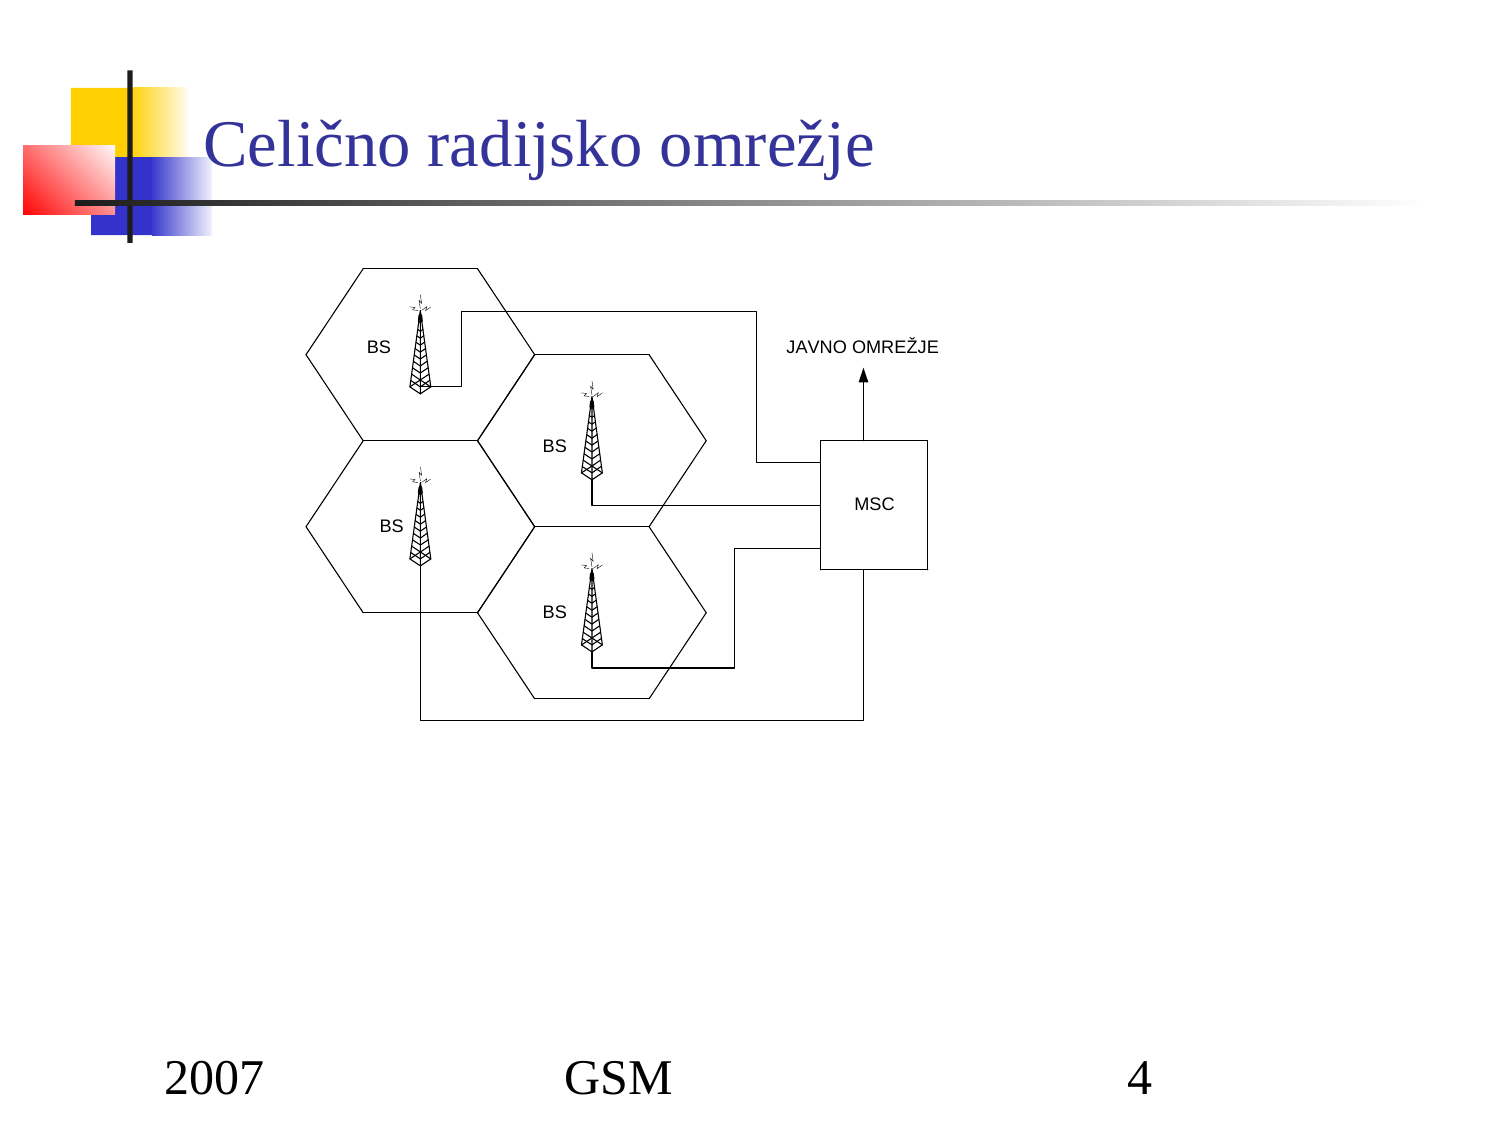

# Celično radijsko omrežje
2007
GSM
4